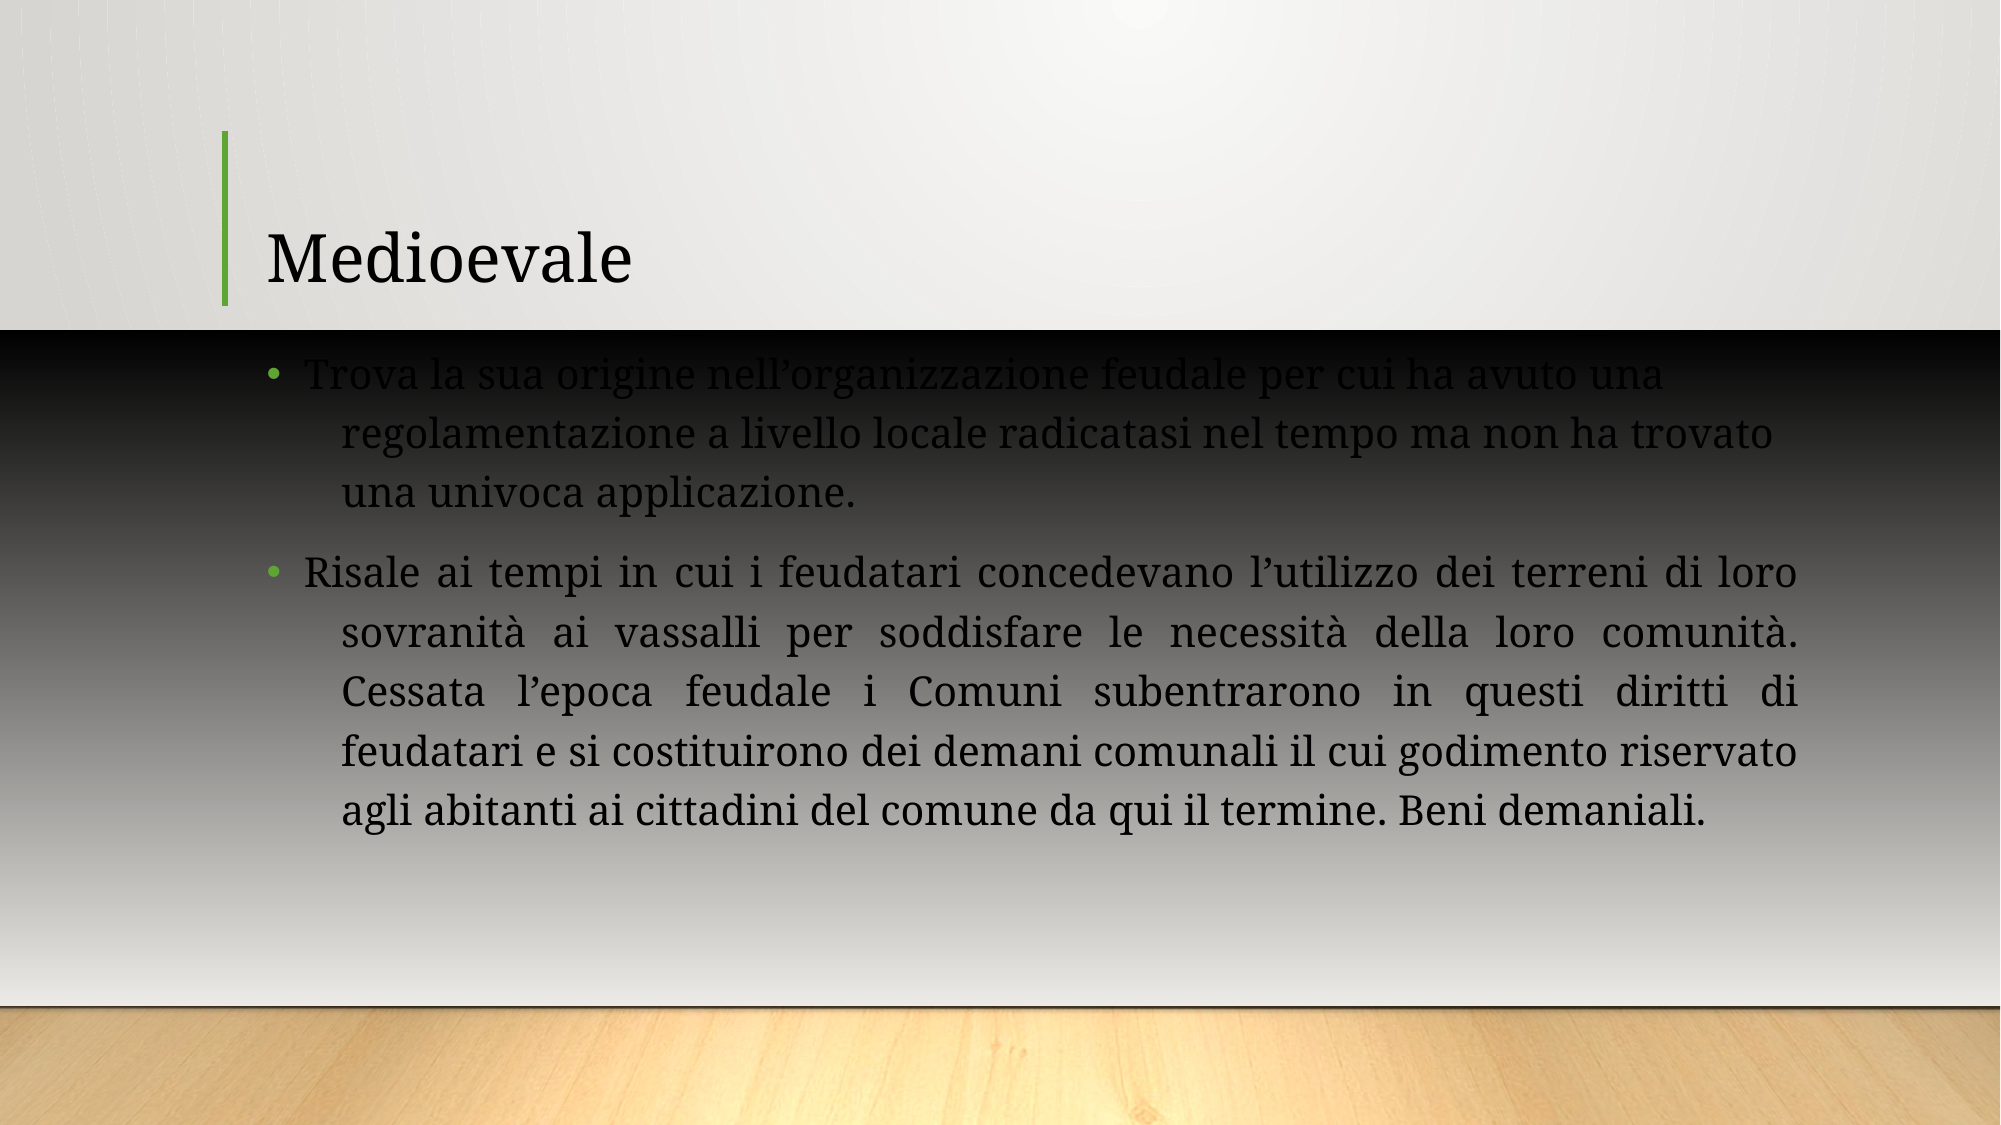

# Medioevale
Trova la sua origine nell’organizzazione feudale per cui ha avuto una regolamentazione a livello locale radicatasi nel tempo ma non ha trovato una univoca applicazione.
Risale ai tempi in cui i feudatari concedevano l’utilizzo dei terreni di loro sovranità ai vassalli per soddisfare le necessità della loro comunità. Cessata l’epoca feudale i Comuni subentrarono in questi diritti di feudatari e si costituirono dei demani comunali il cui godimento riservato agli abitanti ai cittadini del comune da qui il termine. Beni demaniali.